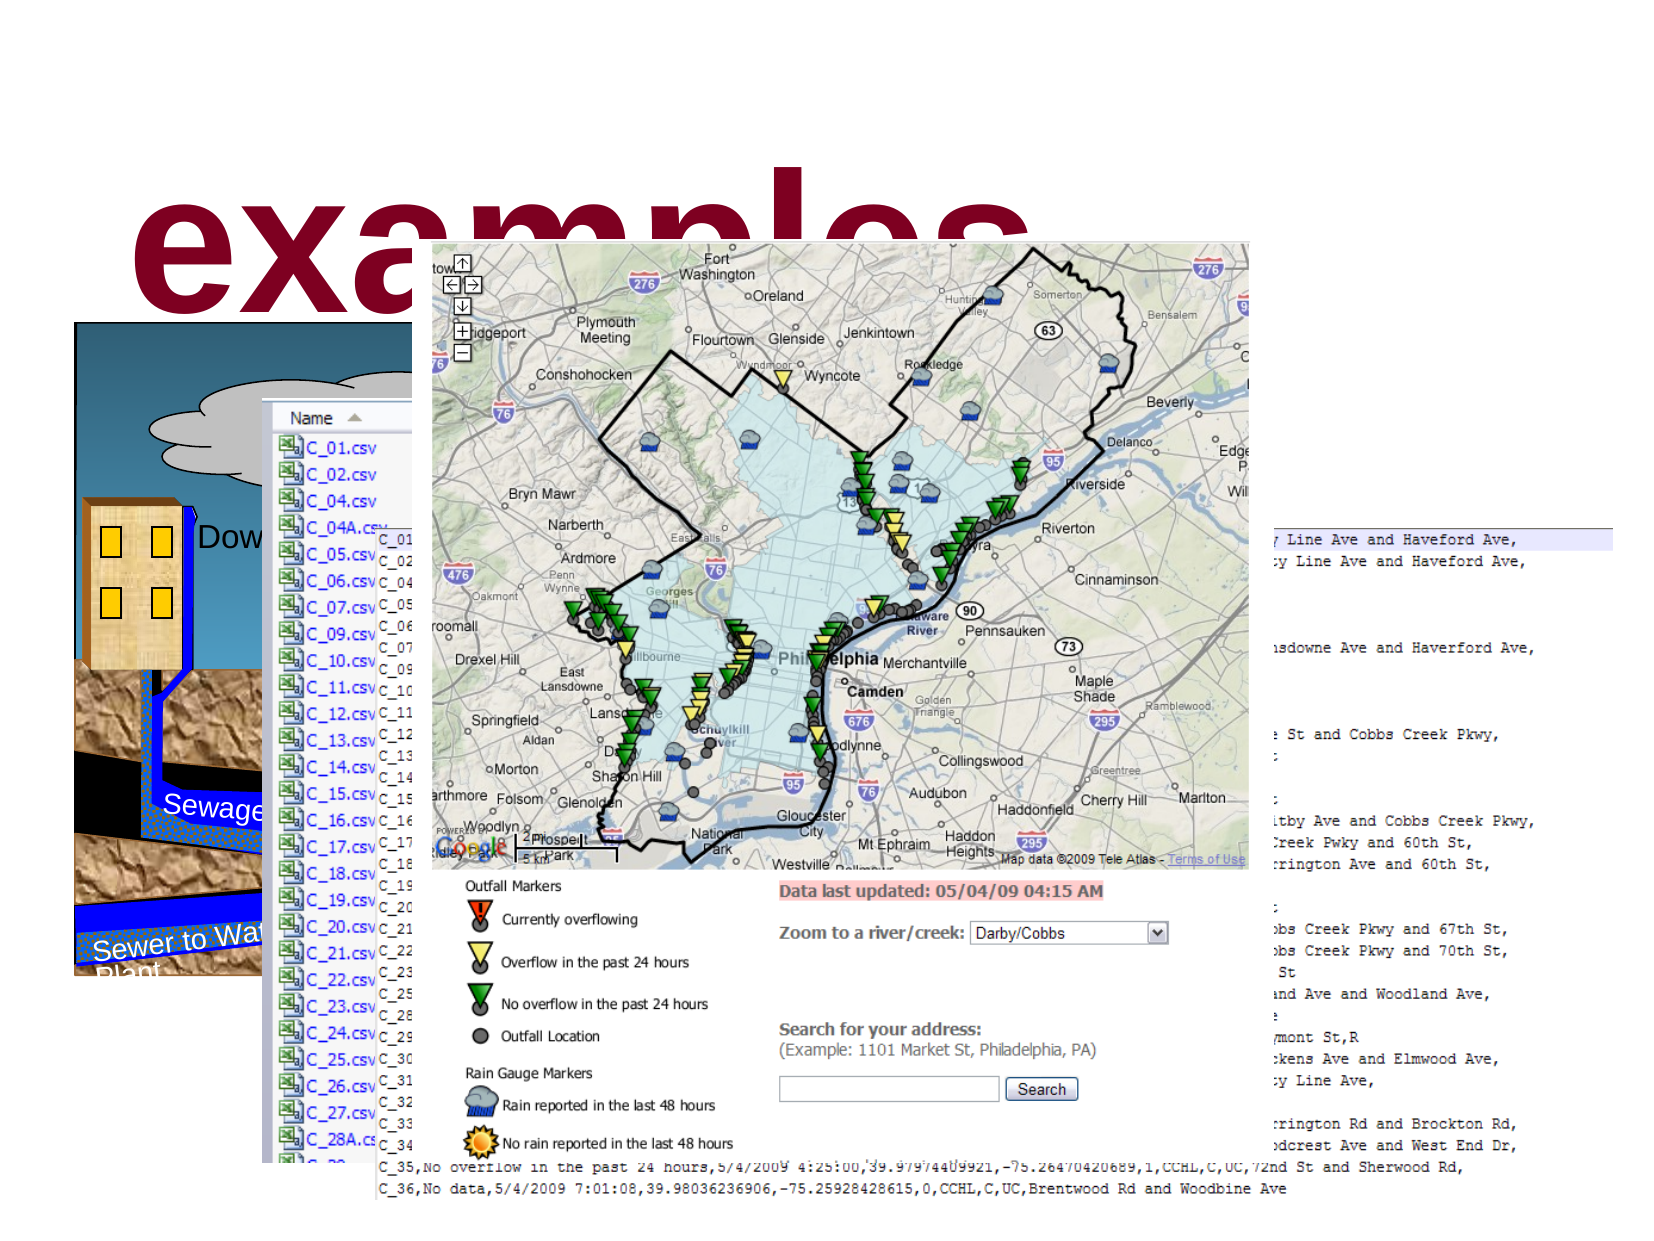

examples
Wet Weather
Downspout
Storm
drain
Sewage and stormwater
Dam
Outfall pipe to creek
Sewer to Water Treatment Plant